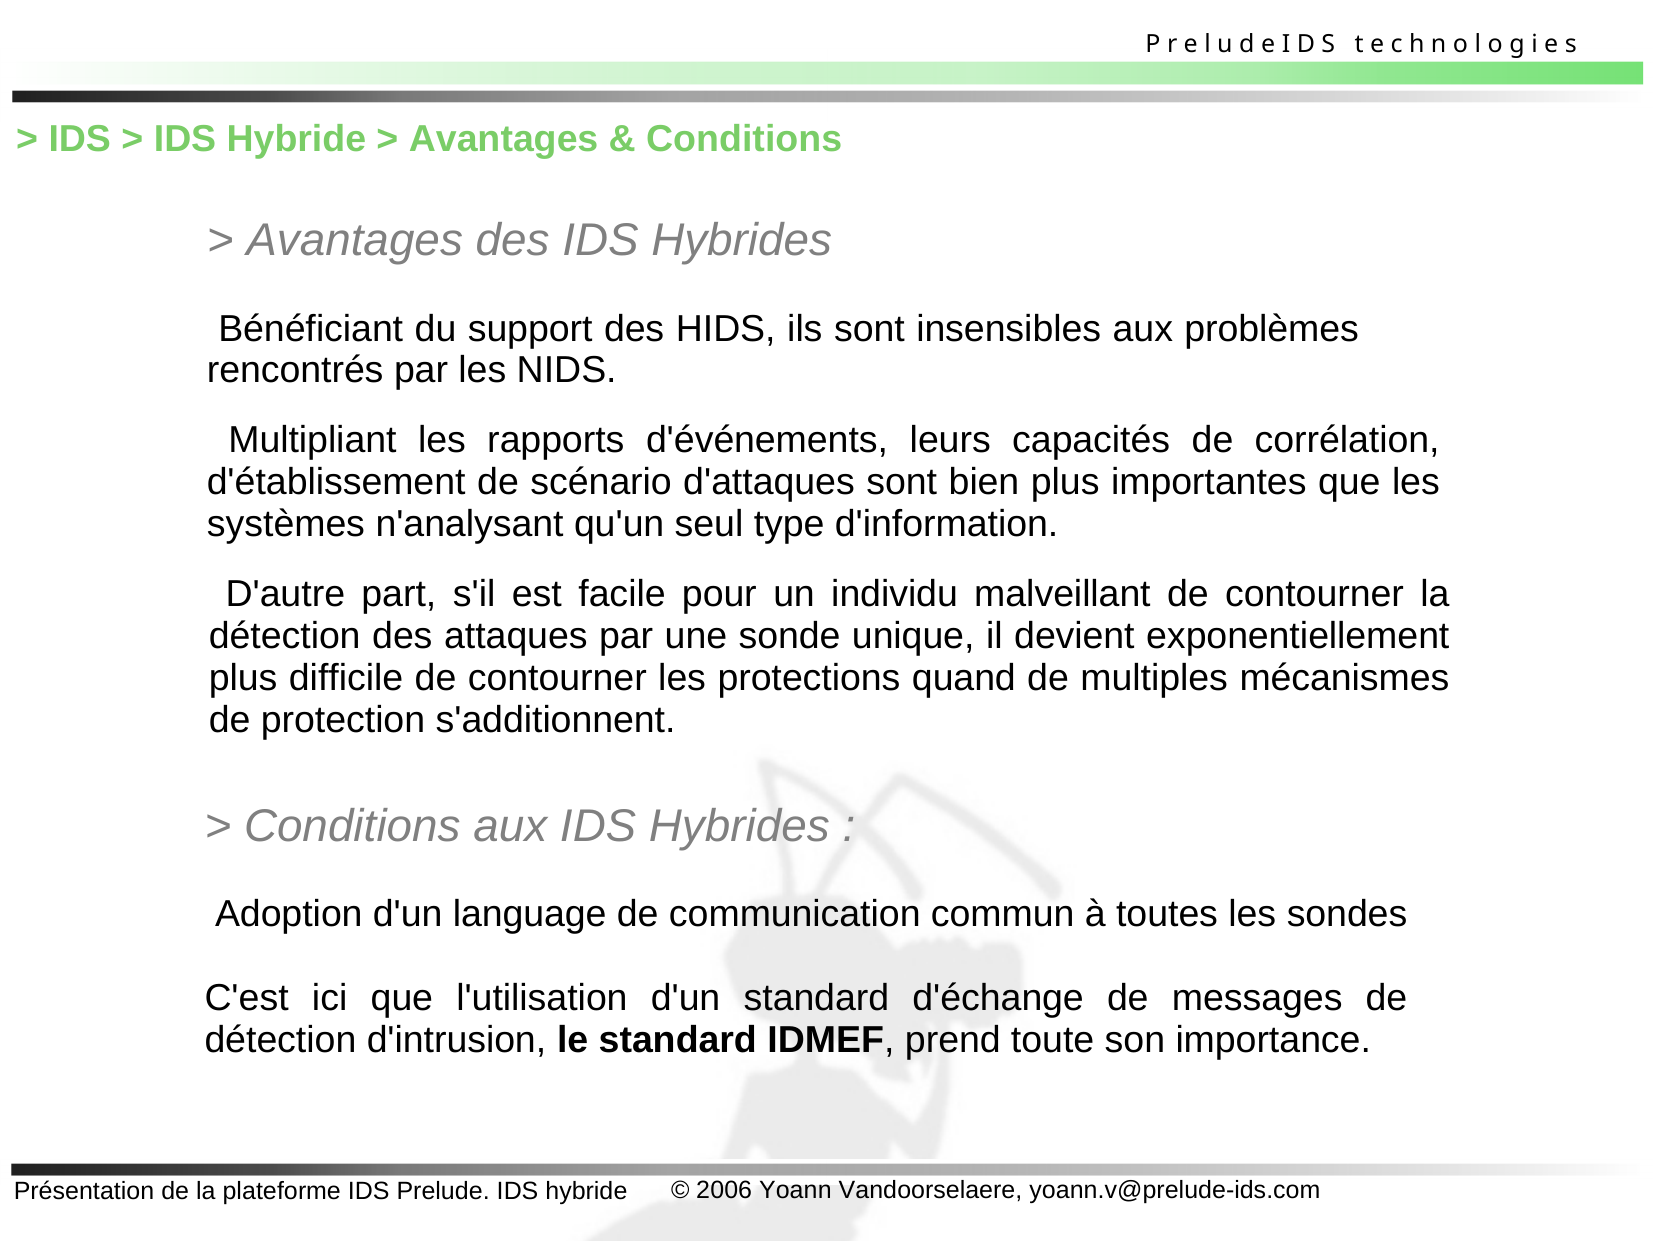

P r e l u d e I D S t e c h n o l o g i e s
> IDS > IDS Hybride > Avantages & Conditions
> Avantages des IDS Hybrides
 Bénéficiant du support des HIDS, ils sont insensibles aux problèmes rencontrés par les NIDS.
 Multipliant les rapports d'événements, leurs capacités de corrélation, d'établissement de scénario d'attaques sont bien plus importantes que les systèmes n'analysant qu'un seul type d'information.
 D'autre part, s'il est facile pour un individu malveillant de contourner la détection des attaques par une sonde unique, il devient exponentiellement plus difficile de contourner les protections quand de multiples mécanismes de protection s'additionnent.
> Conditions aux IDS Hybrides :
 Adoption d'un language de communication commun à toutes les sondes
C'est ici que l'utilisation d'un standard d'échange de messages de détection d'intrusion, le standard IDMEF, prend toute son importance.
© 2006 Yoann Vandoorselaere, yoann.v@prelude-ids.com
Présentation de la plateforme IDS Prelude. IDS hybride